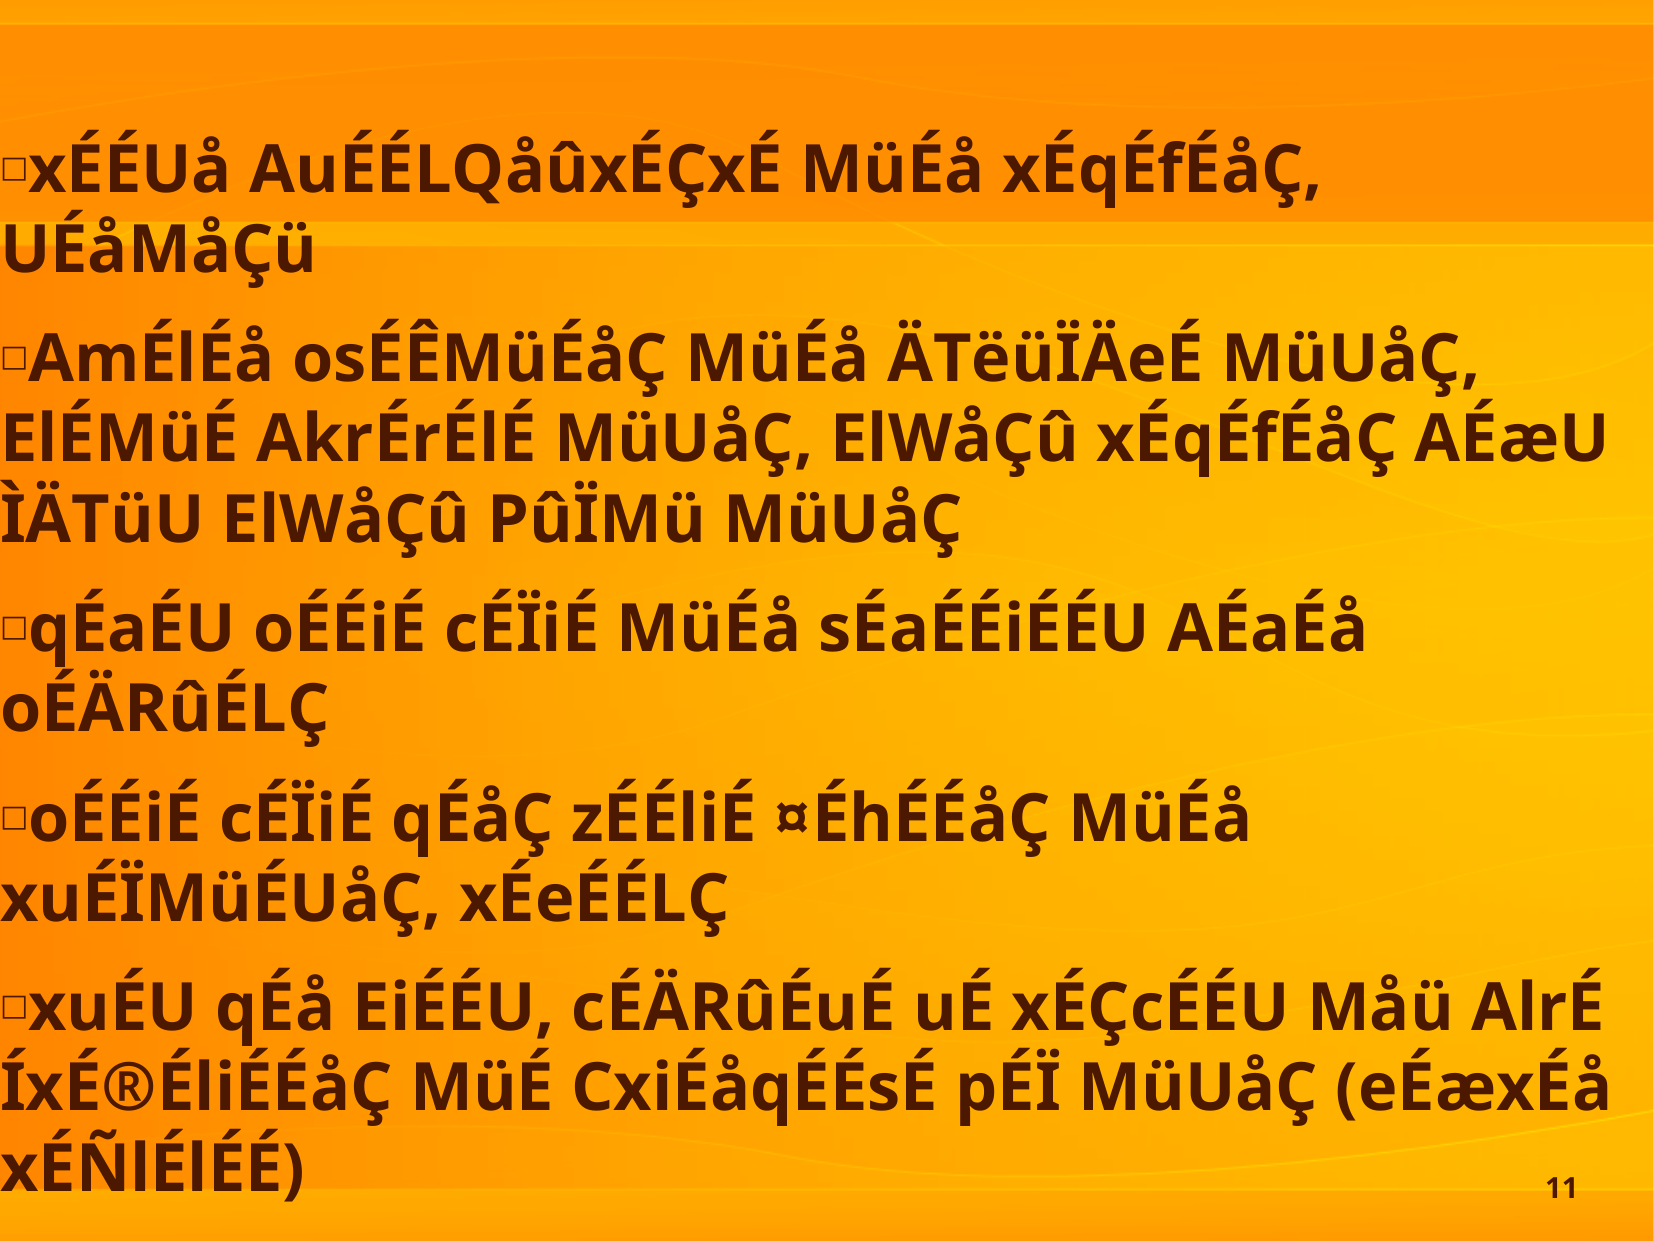

#
xÉÉUå AuÉÉLQåûxÉÇxÉ MüÉå xÉqÉfÉåÇ, UÉåMåÇü
AmÉlÉå osÉÊMüÉåÇ MüÉå ÄTëüÏÄeÉ MüUåÇ, ElÉMüÉ AkrÉrÉlÉ MüUåÇ, ElWåÇû xÉqÉfÉåÇ AÉæU ÌÄTüU ElWåÇû PûÏMü MüUåÇ
qÉaÉU oÉÉiÉ cÉÏiÉ MüÉå sÉaÉÉiÉÉU AÉaÉå oÉÄRûÉLÇ
oÉÉiÉ cÉÏiÉ qÉåÇ zÉÉliÉ ¤ÉhÉÉåÇ MüÉå xuÉÏMüÉUåÇ, xÉeÉÉLÇ
xuÉU qÉå EiÉÉU, cÉÄRûÉuÉ uÉ xÉÇcÉÉU Måü AlrÉ ÍxÉ®ÉliÉÉåÇ MüÉ CxiÉåqÉÉsÉ pÉÏ MüUåÇ (eÉæxÉå xÉÑlÉlÉÉ)